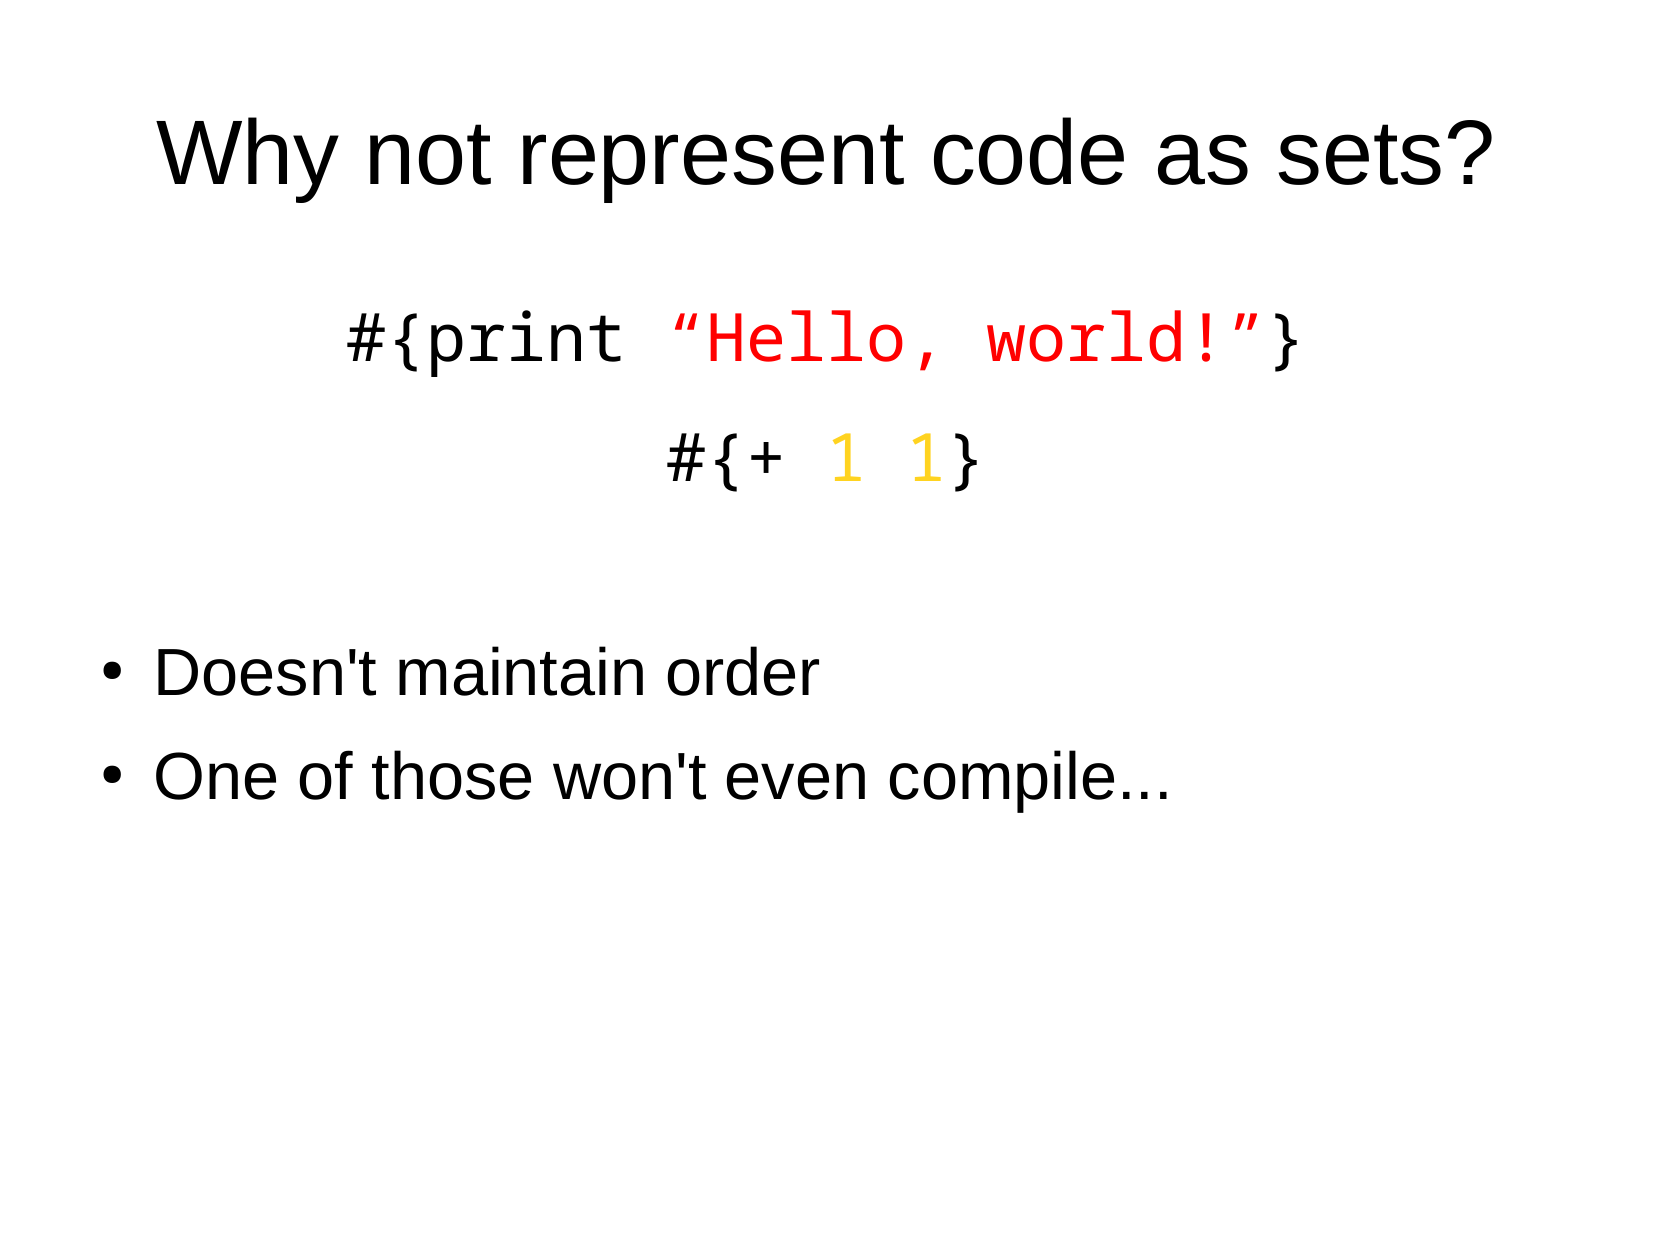

# Why not represent code as sets?
#{print “Hello, world!”}
#{+ 1 1}
Doesn't maintain order
One of those won't even compile...